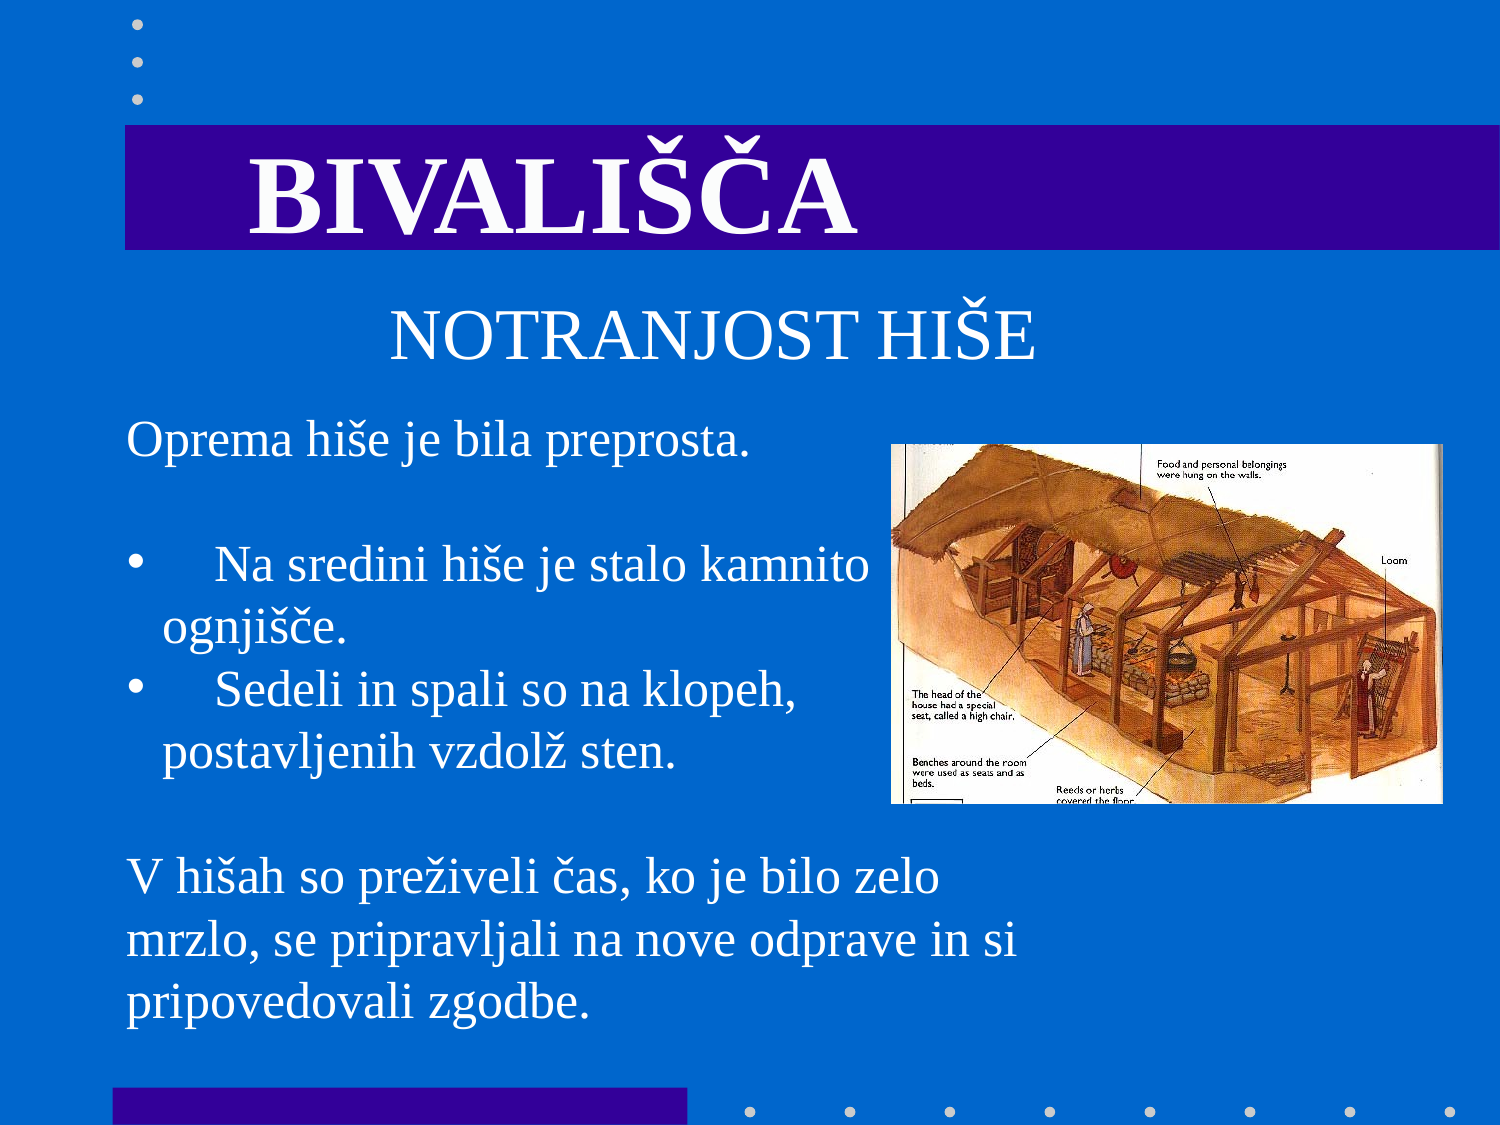

BIVALIŠČA
NOTRANJOST HIŠE
Oprema hiše je bila preprosta.
 Na sredini hiše je stalo kamnito ognjišče.
 Sedeli in spali so na klopeh, postavljenih vzdolž sten.
V hišah so preživeli čas, ko je bilo zelo mrzlo, se pripravljali na nove odprave in si pripovedovali zgodbe.